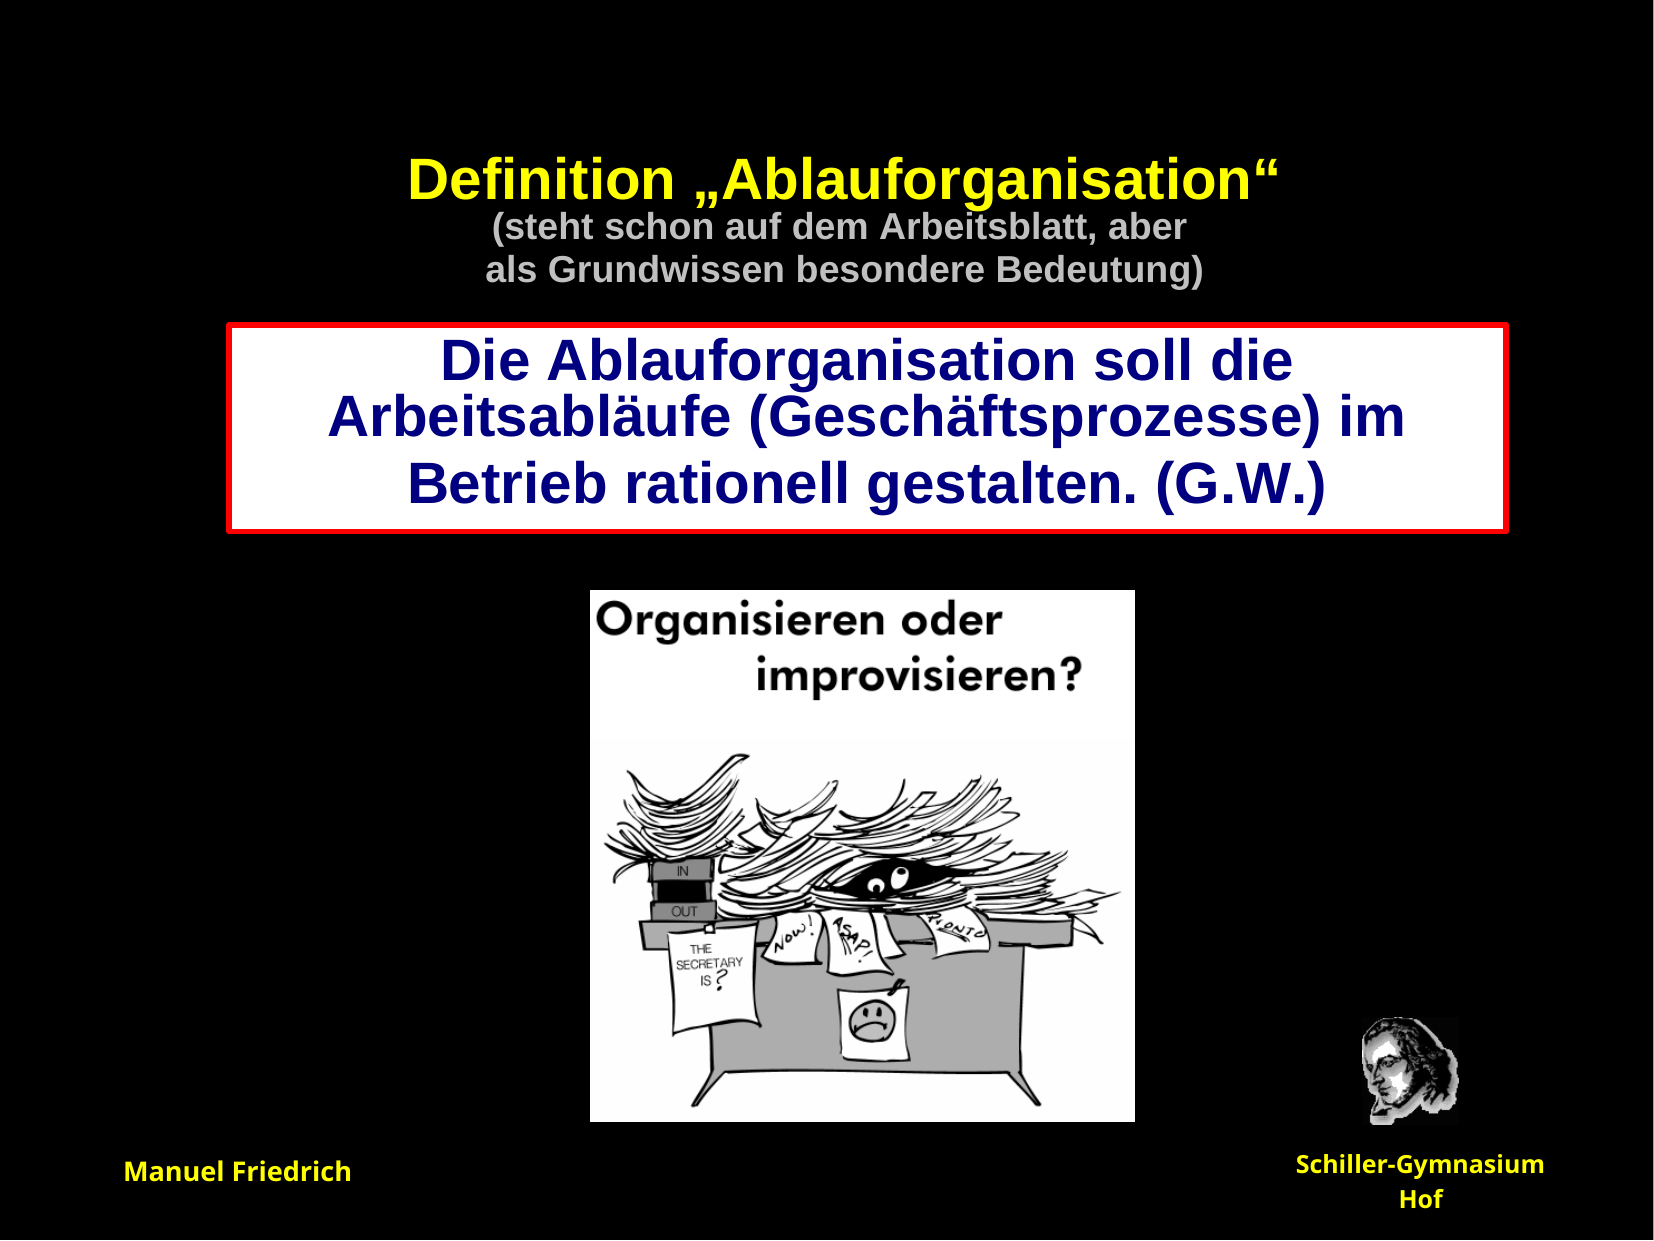

Definition „Ablauforganisation“
(steht schon auf dem Arbeitsblatt, aber
als Grundwissen besondere Bedeutung)‏
Die Ablauforganisation soll die Arbeitsabläufe (Geschäftsprozesse) im Betrieb rationell gestalten. (G.W.)‏
Schiller-Gymnasium
Hof
Manuel Friedrich